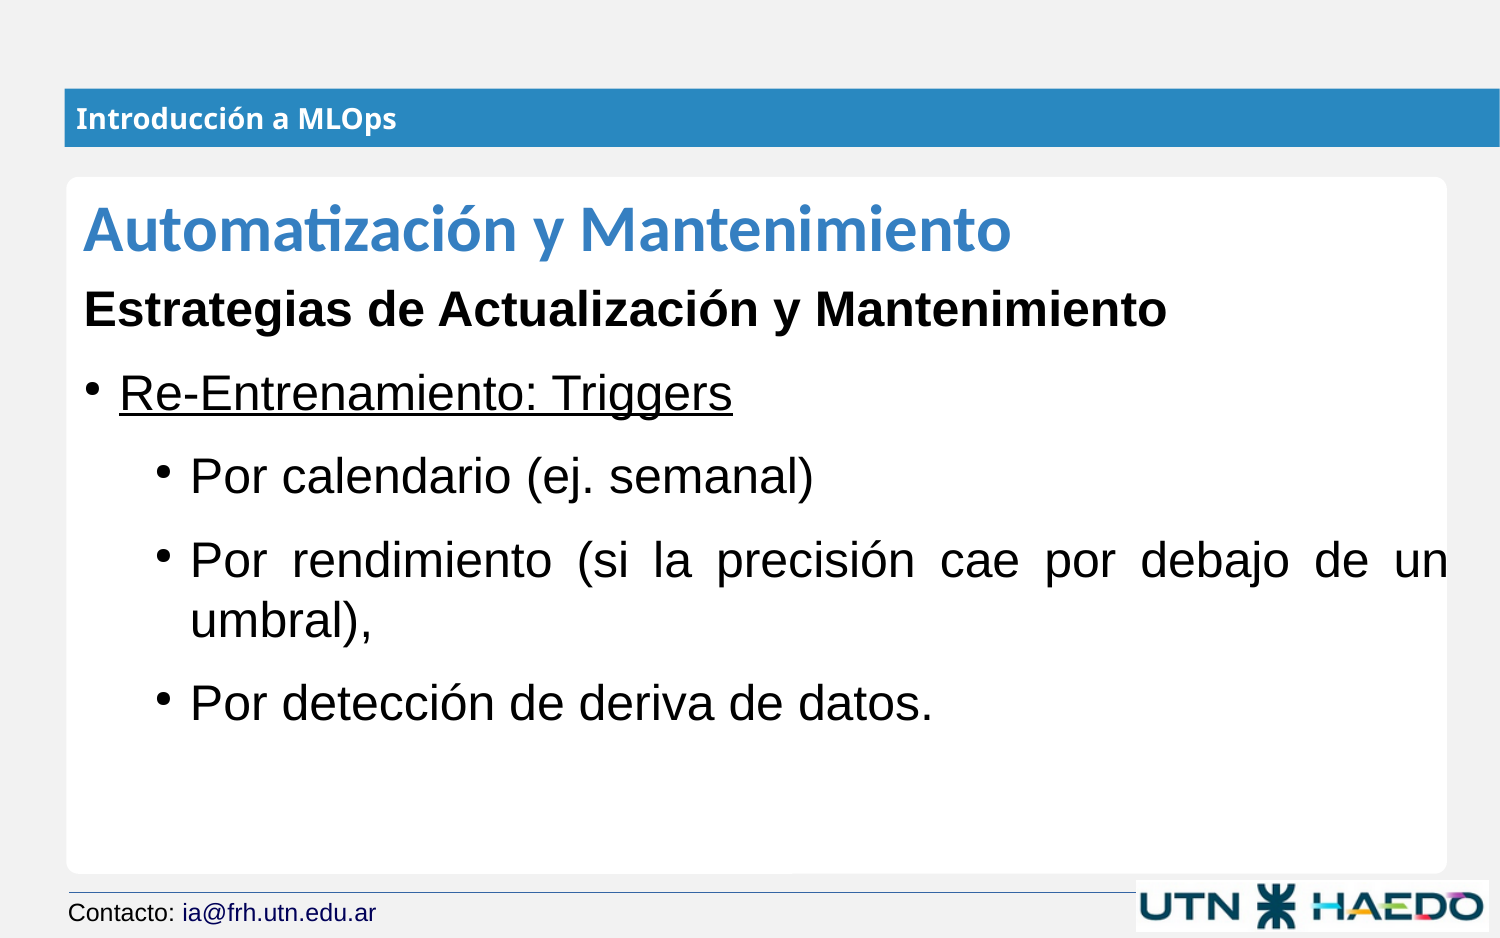

Introducción a MLOps
Automatización y Mantenimiento
Estrategias de Actualización y Mantenimiento
Re-Entrenamiento: Triggers
Por calendario (ej. semanal)
Por rendimiento (si la precisión cae por debajo de un umbral),
Por detección de deriva de datos.